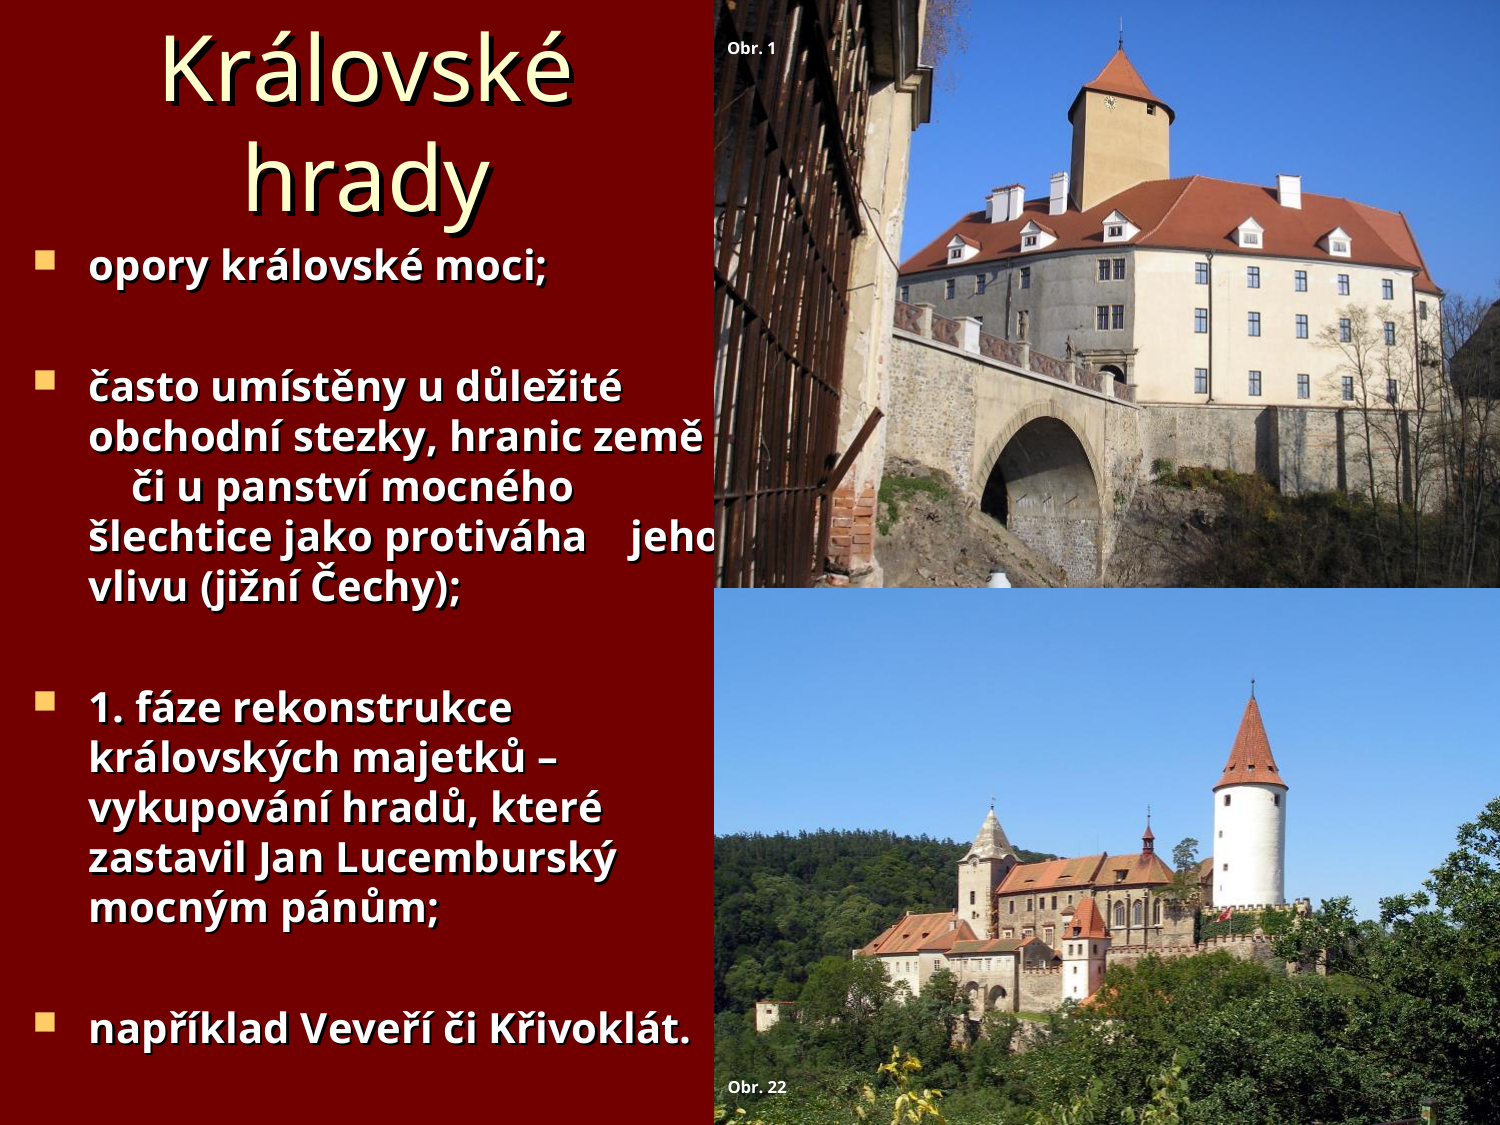

# Královské hrady
Obr. 1
opory královské moci;
často umístěny u důležité obchodní stezky, hranic země či u panství mocného šlechtice jako protiváha jeho vlivu (jižní Čechy);
1. fáze rekonstrukce královských majetků – vykupování hradů, které zastavil Jan Lucemburský mocným pánům;
například Veveří či Křivoklát.
Obr. 22